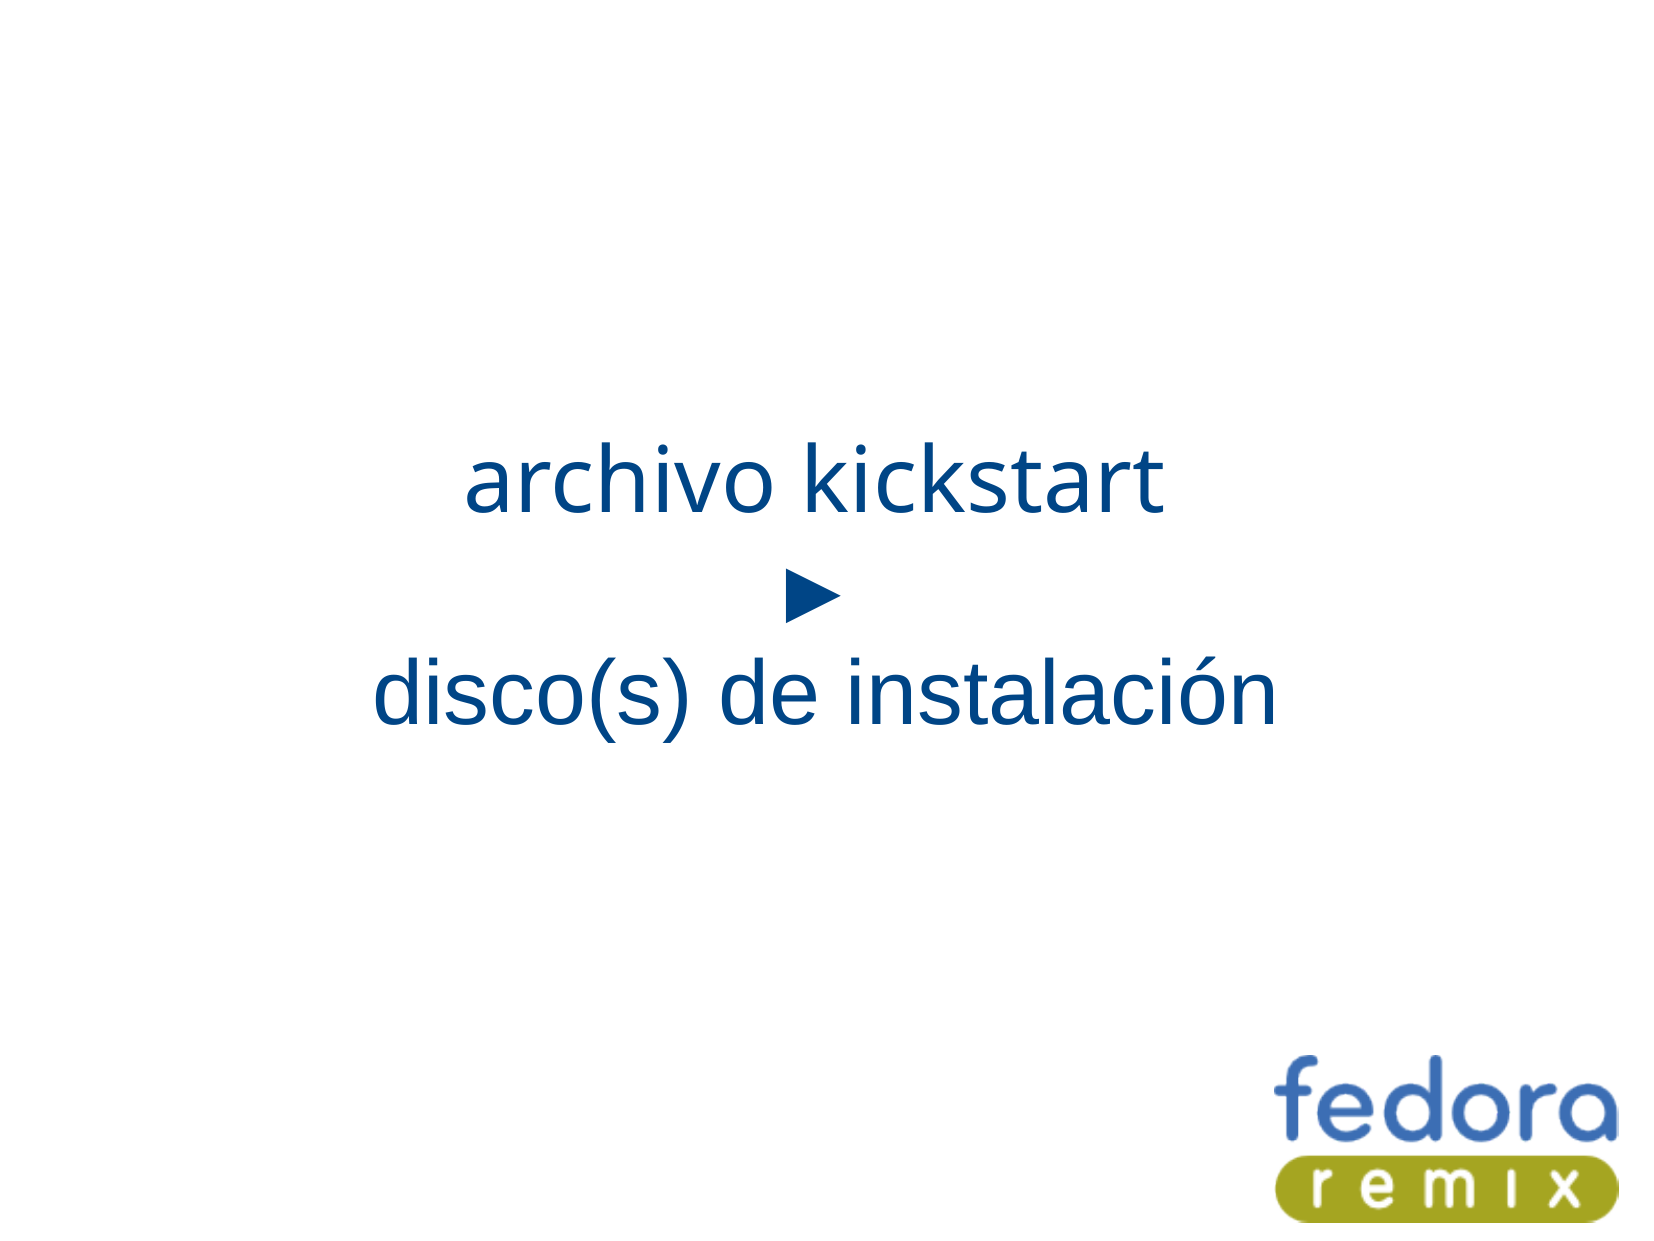

# archivo kickstart ► disco(s) de instalación